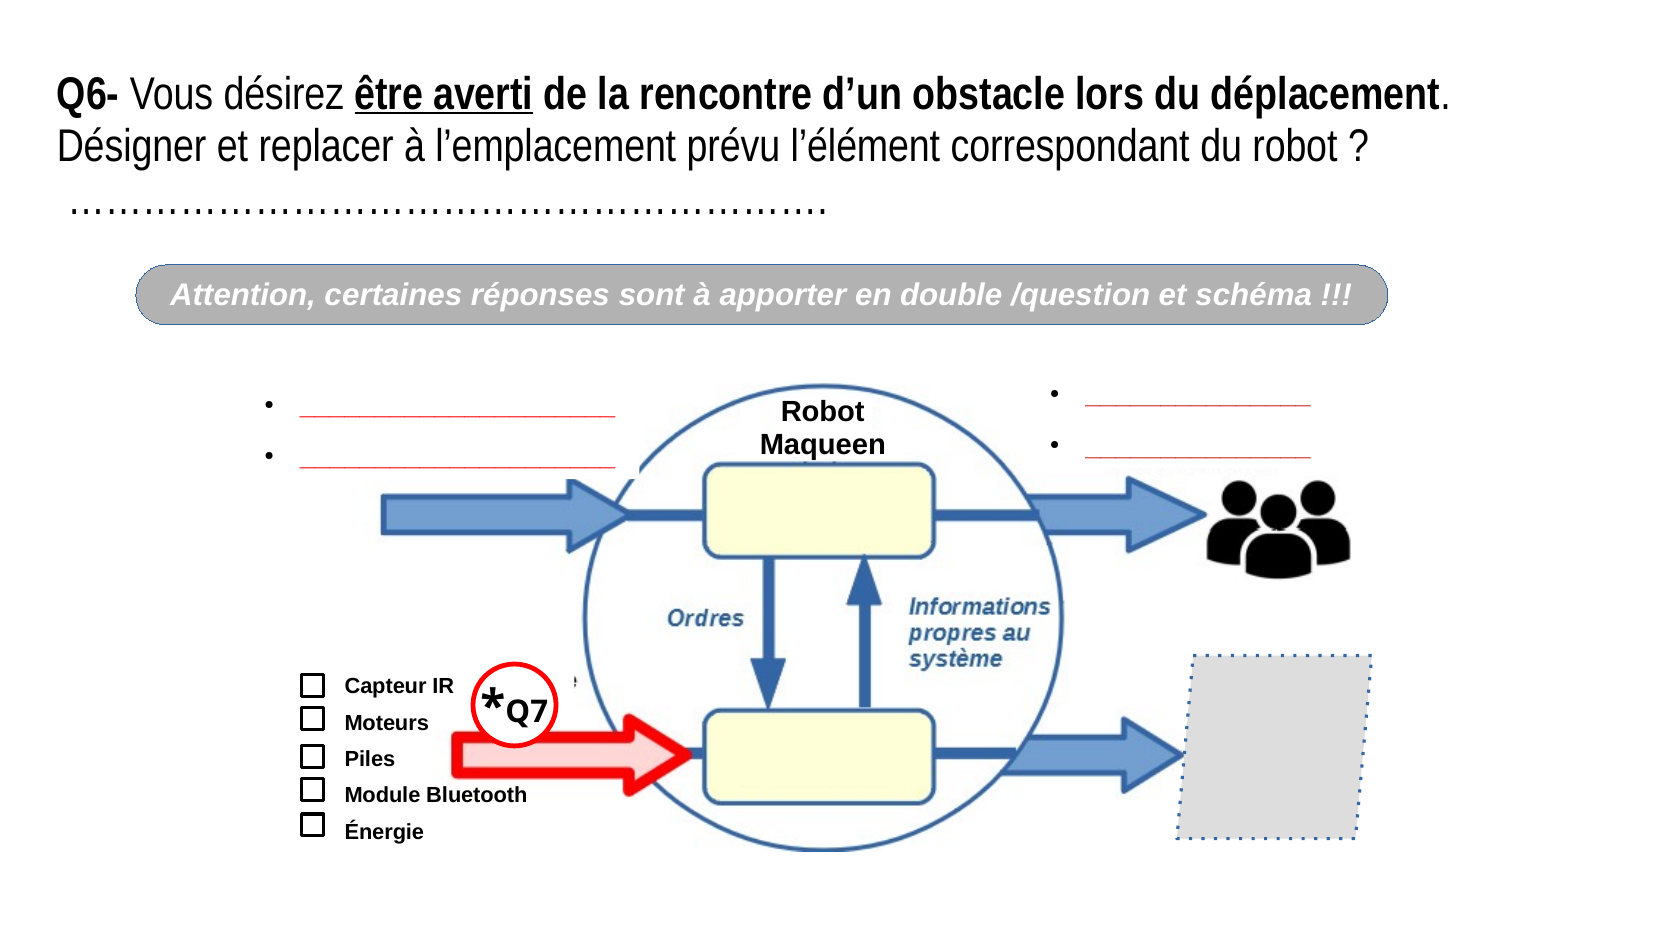

Q6- Vous désirez être averti de la rencontre d’un obstacle lors du déplacement. Désigner et replacer à l’emplacement prévu l’élément correspondant du robot ?
 …………………………………………………….
Attention, certaines réponses sont à apporter en double /question et schéma !!!
_____________________
_____________________
_______________
_______________
Robot
Maqueen
Capteur IR
Moteurs
Piles
Module Bluetooth
Énergie
*Q7